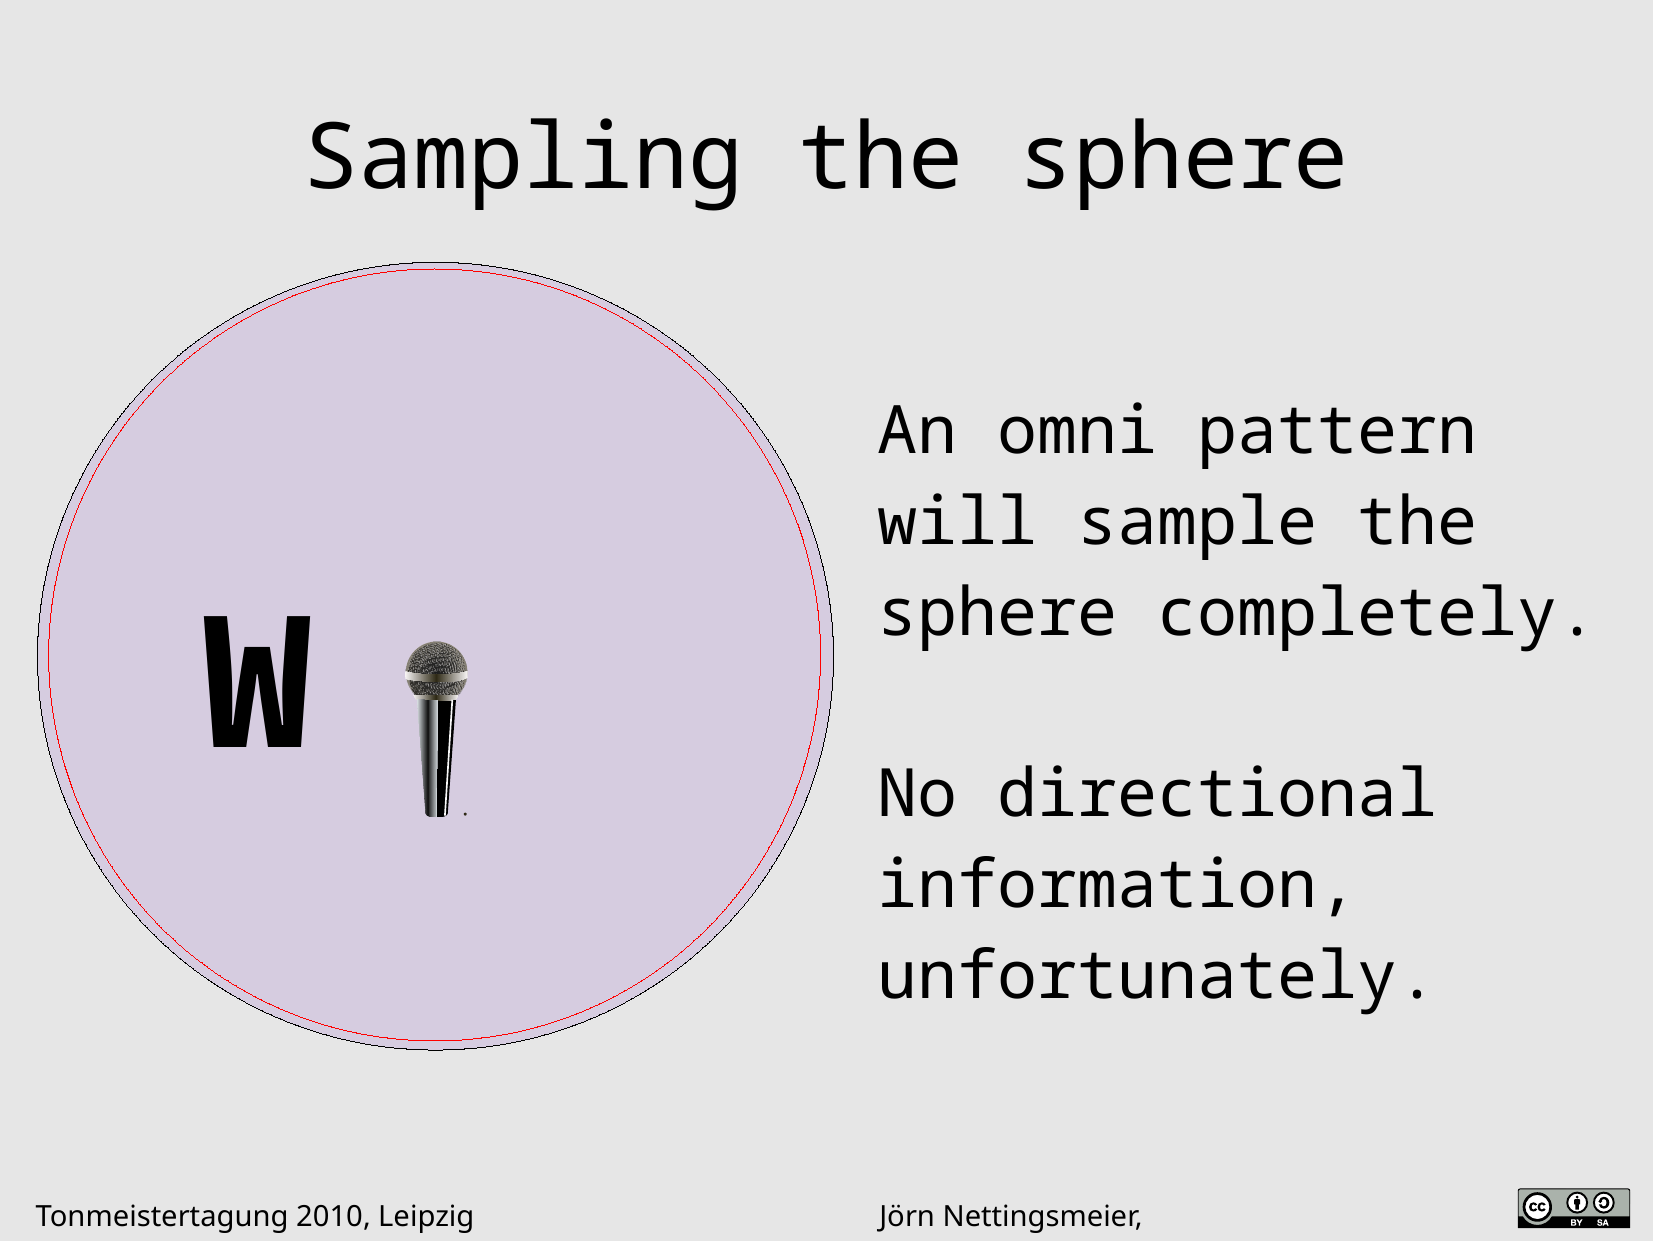

# Sampling the sphere
An omni pattern will sample the sphere completely.
No directional information, unfortunately.
W